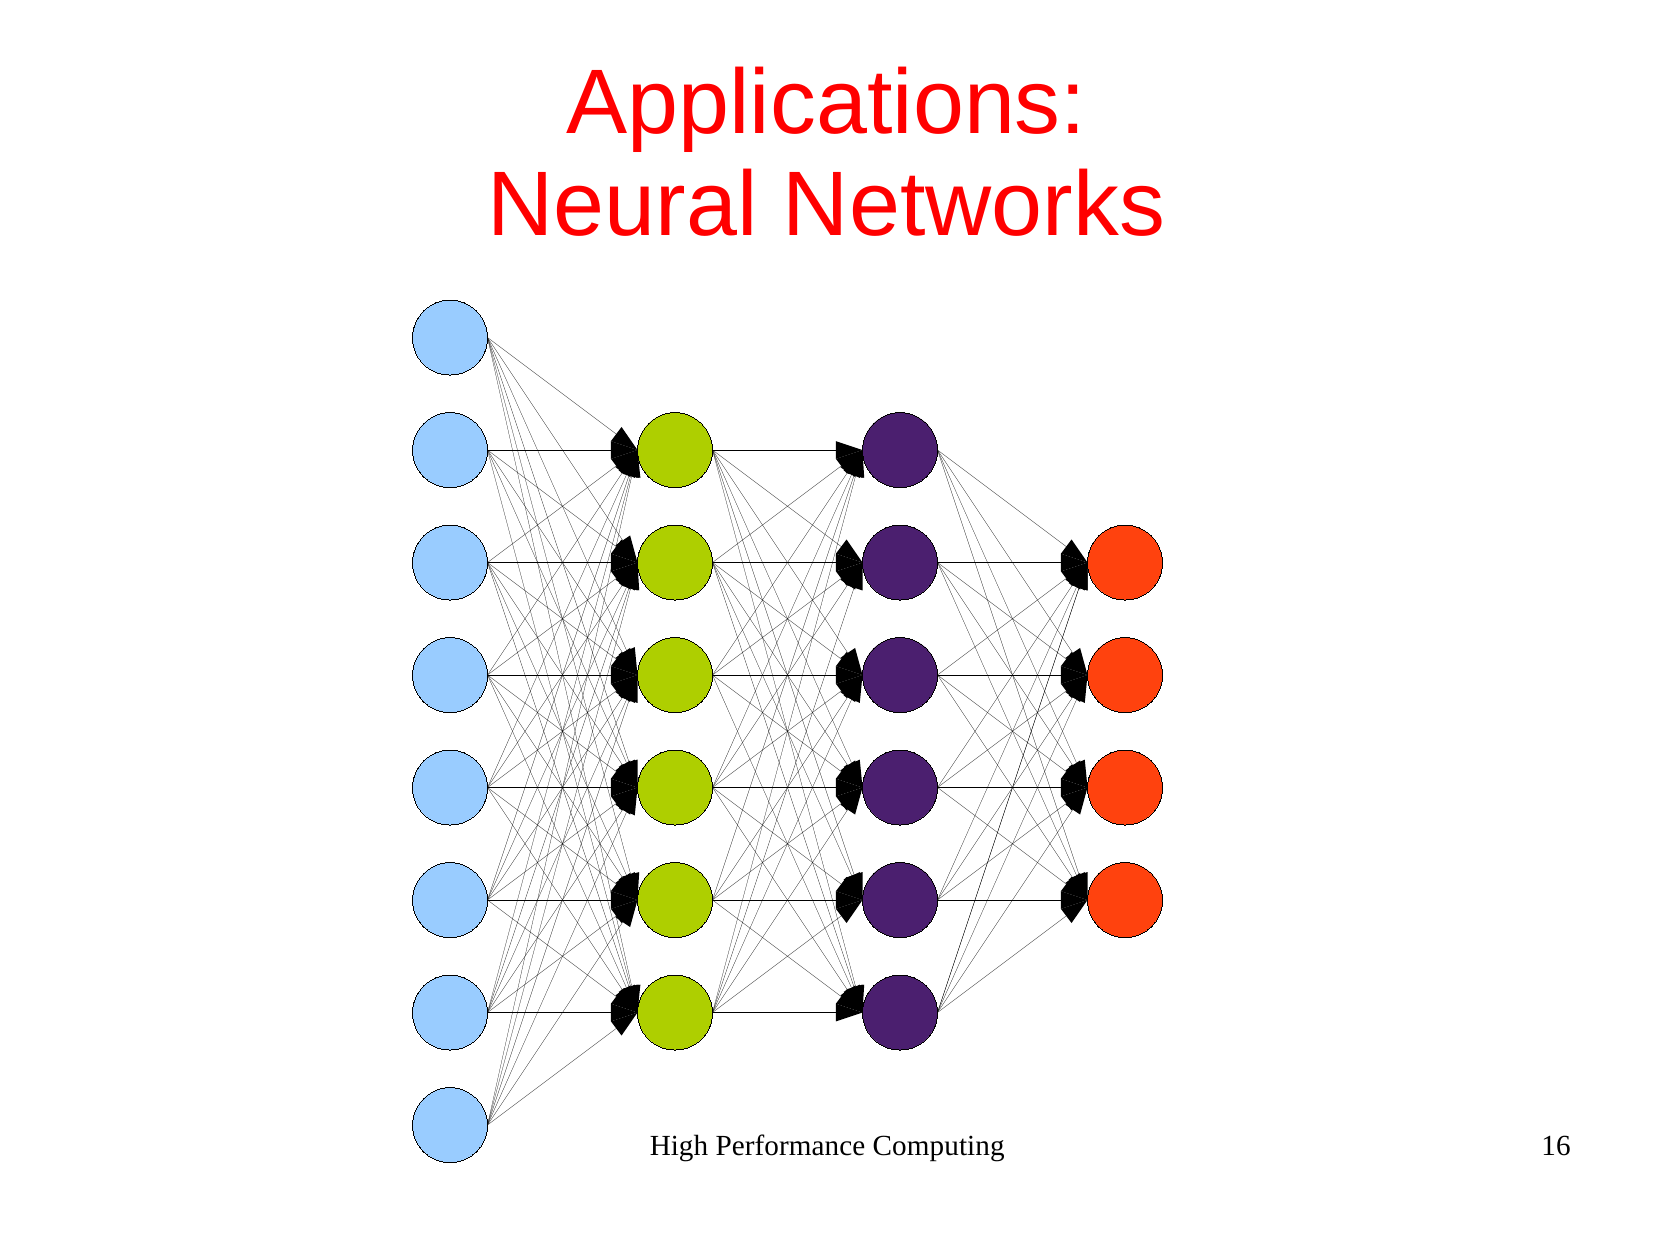

# Applications: Neural Networks
High Performance Computing
16